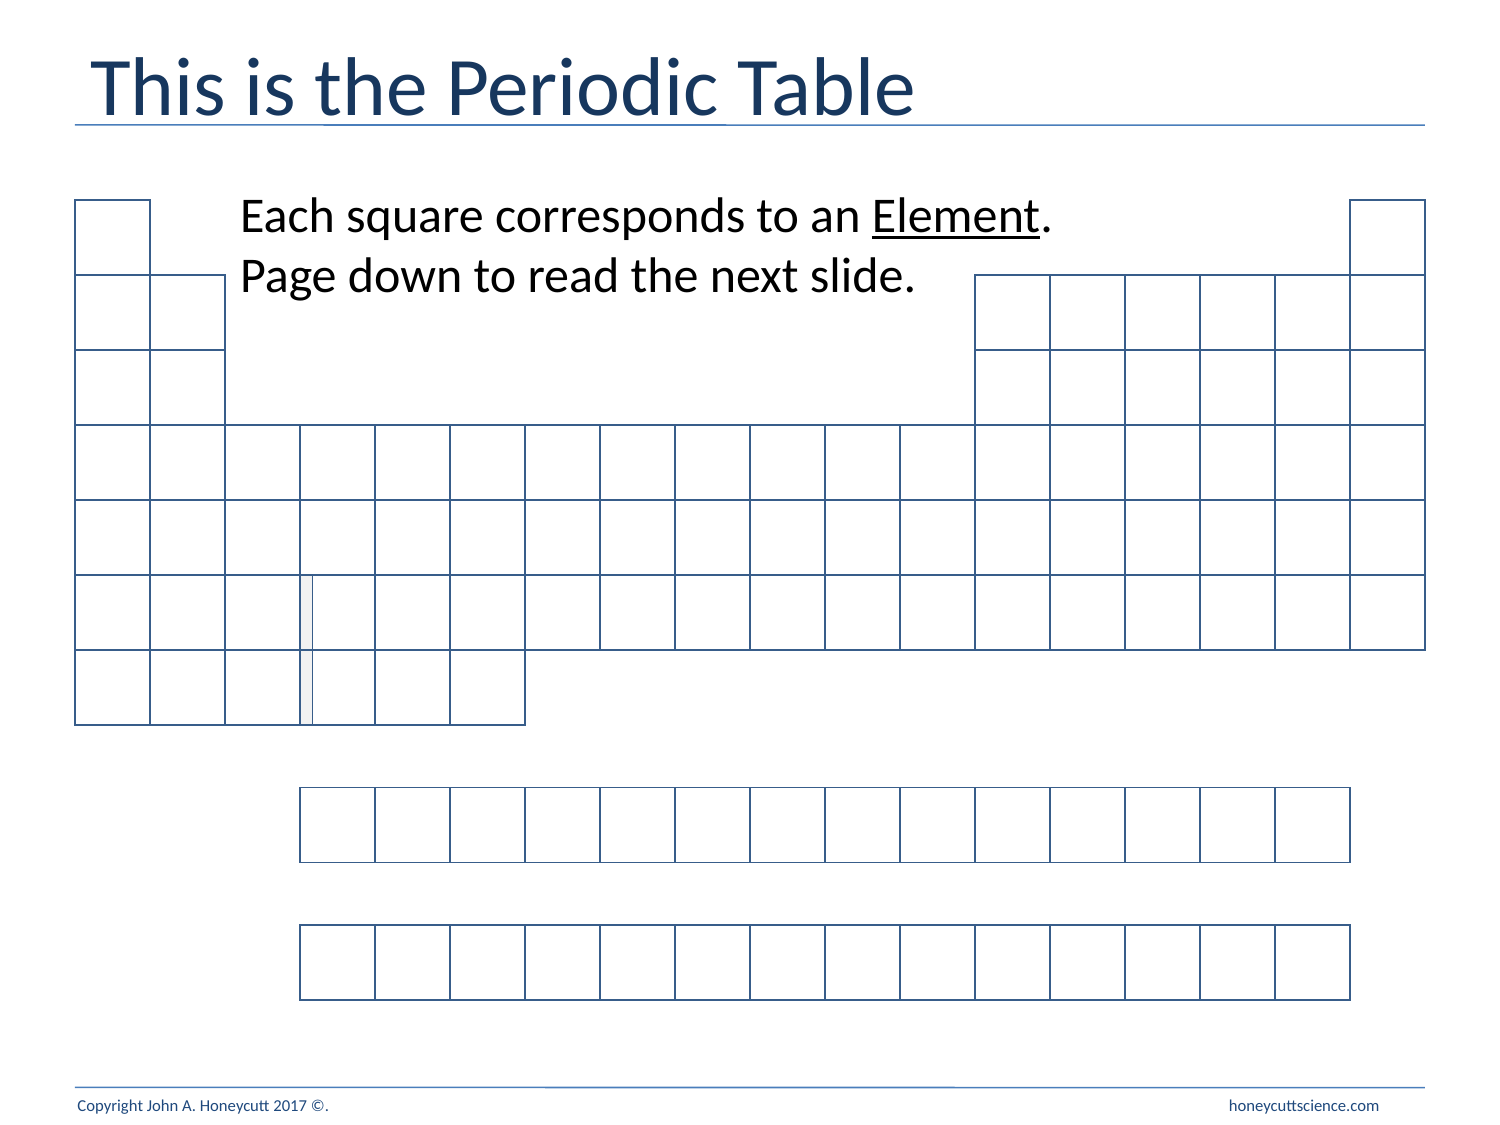

# This is the Periodic Table
Each square corresponds to an Element.
Page down to read the next slide.